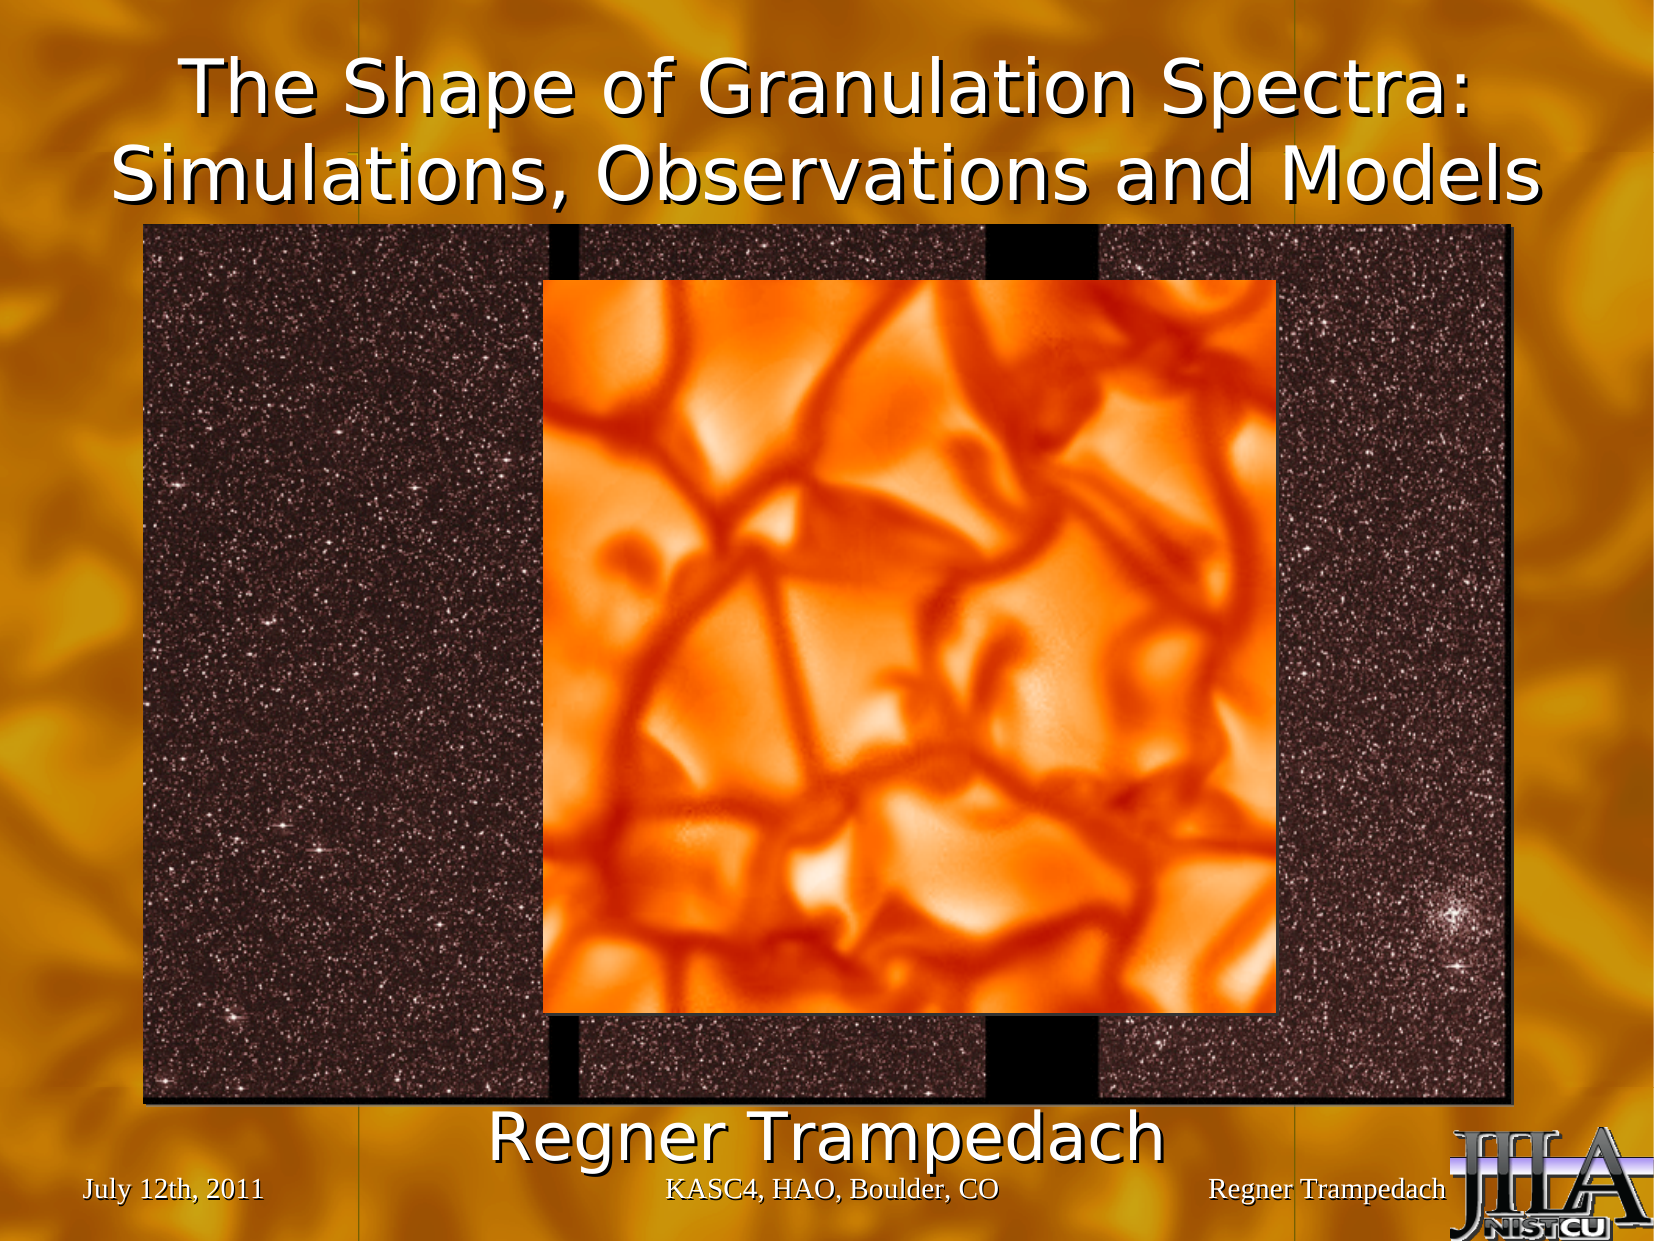

# The Shape of Granulation Spectra: Simulations, Observations and Models
Regner Trampedach